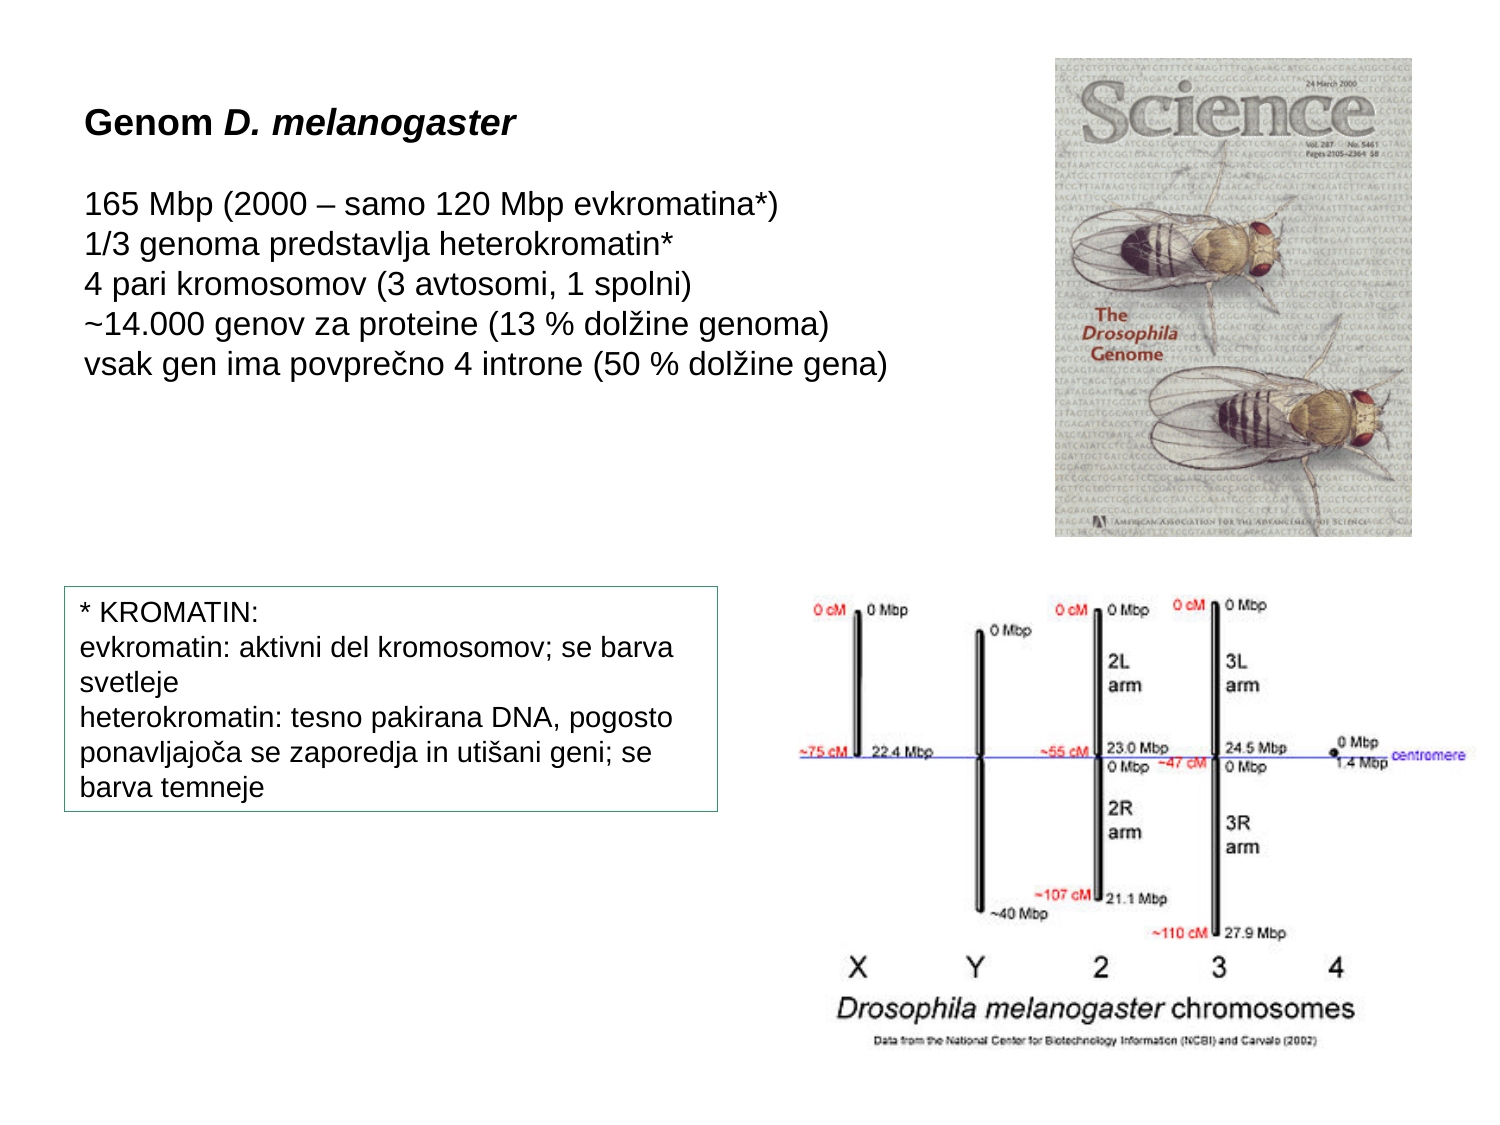

Genom D. melanogaster
165 Mbp (2000 – samo 120 Mbp evkromatina*)
1/3 genoma predstavlja heterokromatin*
4 pari kromosomov (3 avtosomi, 1 spolni)
~14.000 genov za proteine (13 % dolžine genoma)
vsak gen ima povprečno 4 introne (50 % dolžine gena)
* KROMATIN:
evkromatin: aktivni del kromosomov; se barva svetleje
heterokromatin: tesno pakirana DNA, pogosto ponavljajoča se zaporedja in utišani geni; se barva temneje